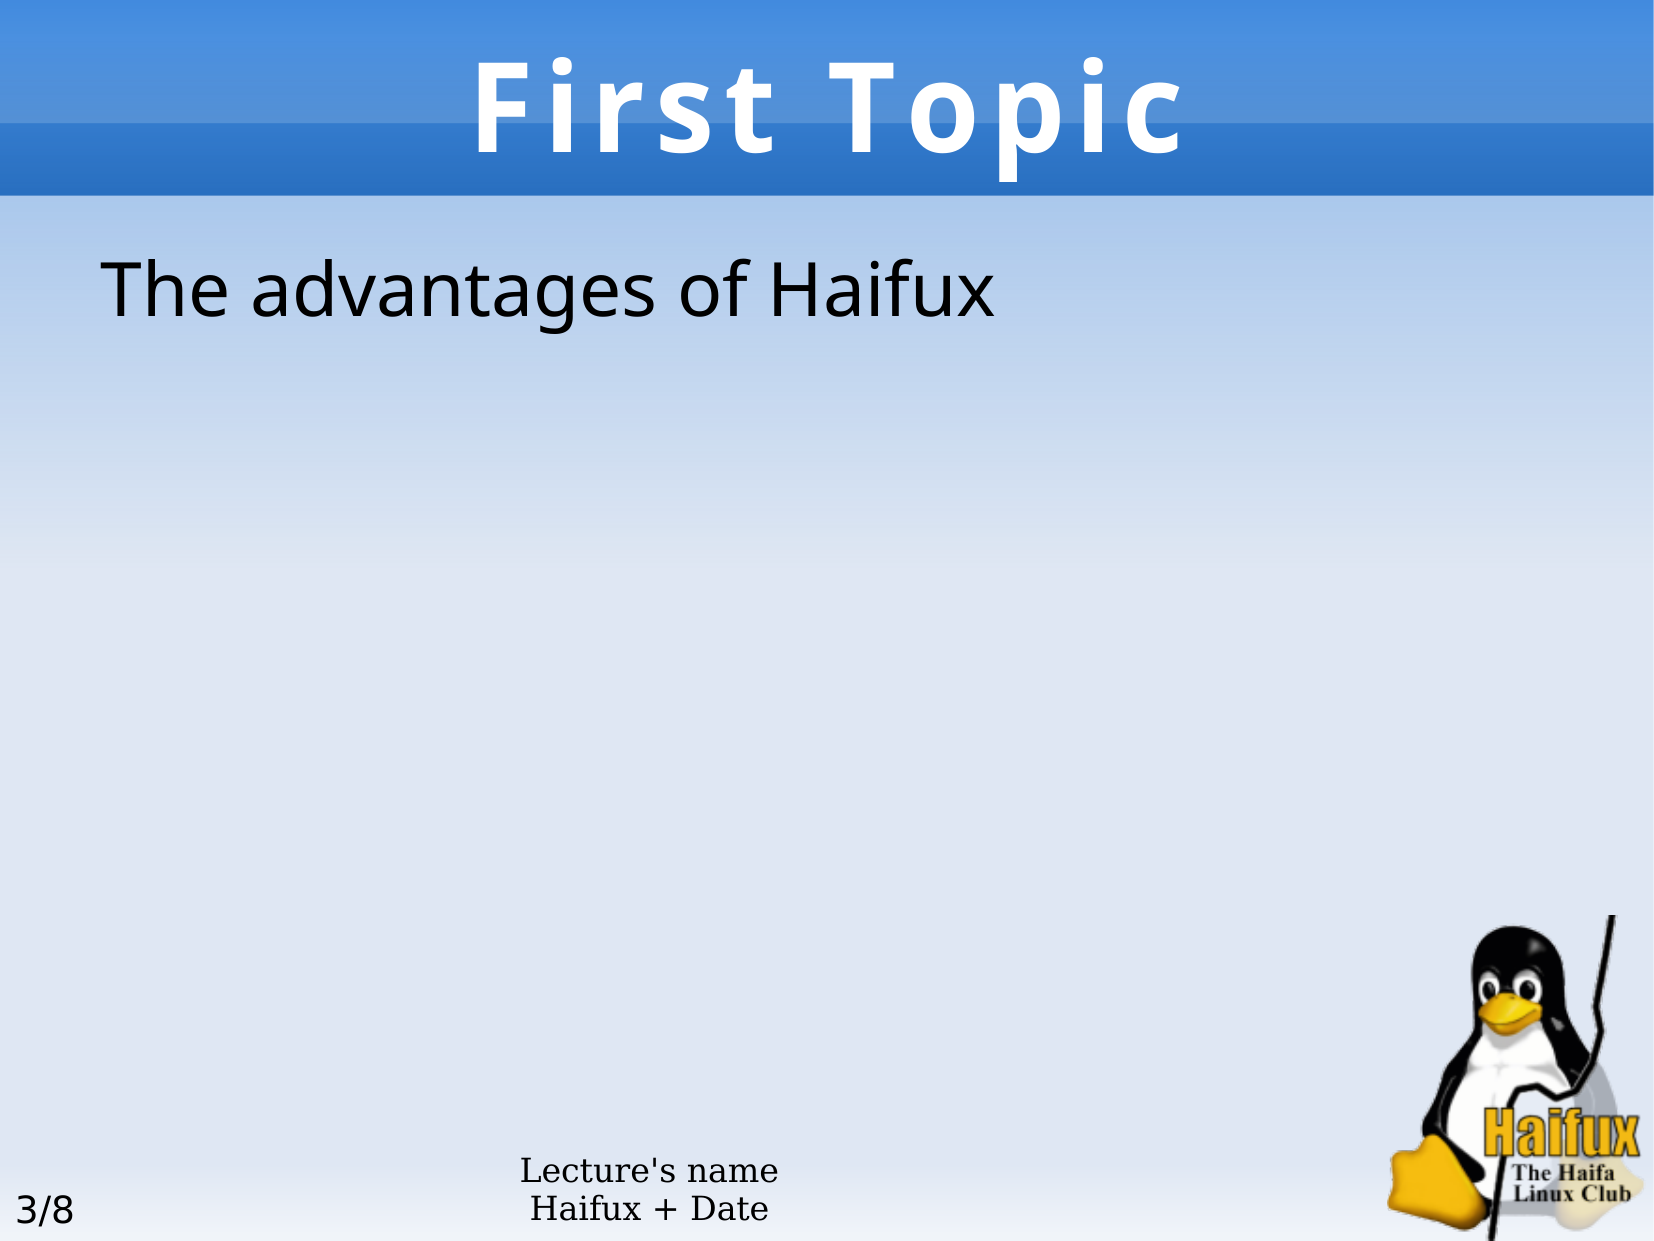

# First Topic
The advantages of Haifux